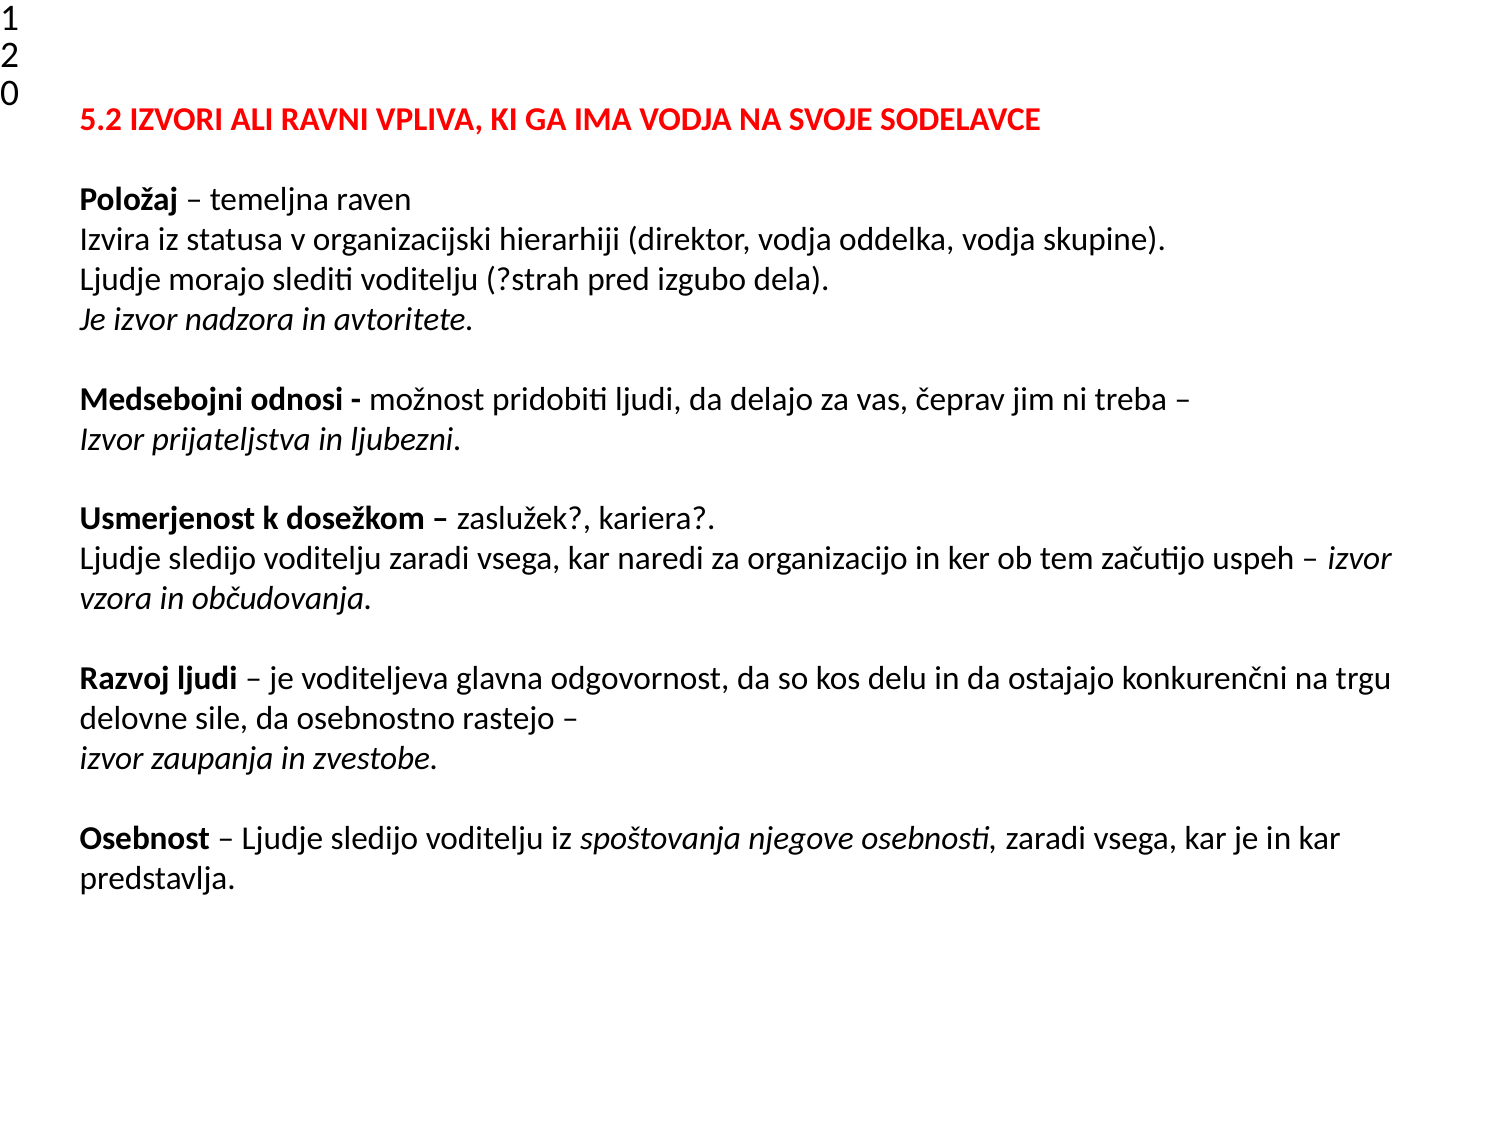

5.2 IZVORI ALI RAVNI VPLIVA, KI GA IMA VODJA NA SVOJE SODELAVCE
Položaj – temeljna raven
Izvira iz statusa v organizacijski hierarhiji (direktor, vodja oddelka, vodja skupine).
Ljudje morajo slediti voditelju (?strah pred izgubo dela).
Je izvor nadzora in avtoritete.
Medsebojni odnosi - možnost pridobiti ljudi, da delajo za vas, čeprav jim ni treba –
Izvor prijateljstva in ljubezni.
Usmerjenost k dosežkom – zaslužek?, kariera?.
Ljudje sledijo voditelju zaradi vsega, kar naredi za organizacijo in ker ob tem začutijo uspeh – izvor vzora in občudovanja.
Razvoj ljudi – je voditeljeva glavna odgovornost, da so kos delu in da ostajajo konkurenčni na trgu delovne sile, da osebnostno rastejo –
izvor zaupanja in zvestobe.
Osebnost – Ljudje sledijo voditelju iz spoštovanja njegove osebnosti, zaradi vsega, kar je in kar predstavlja.